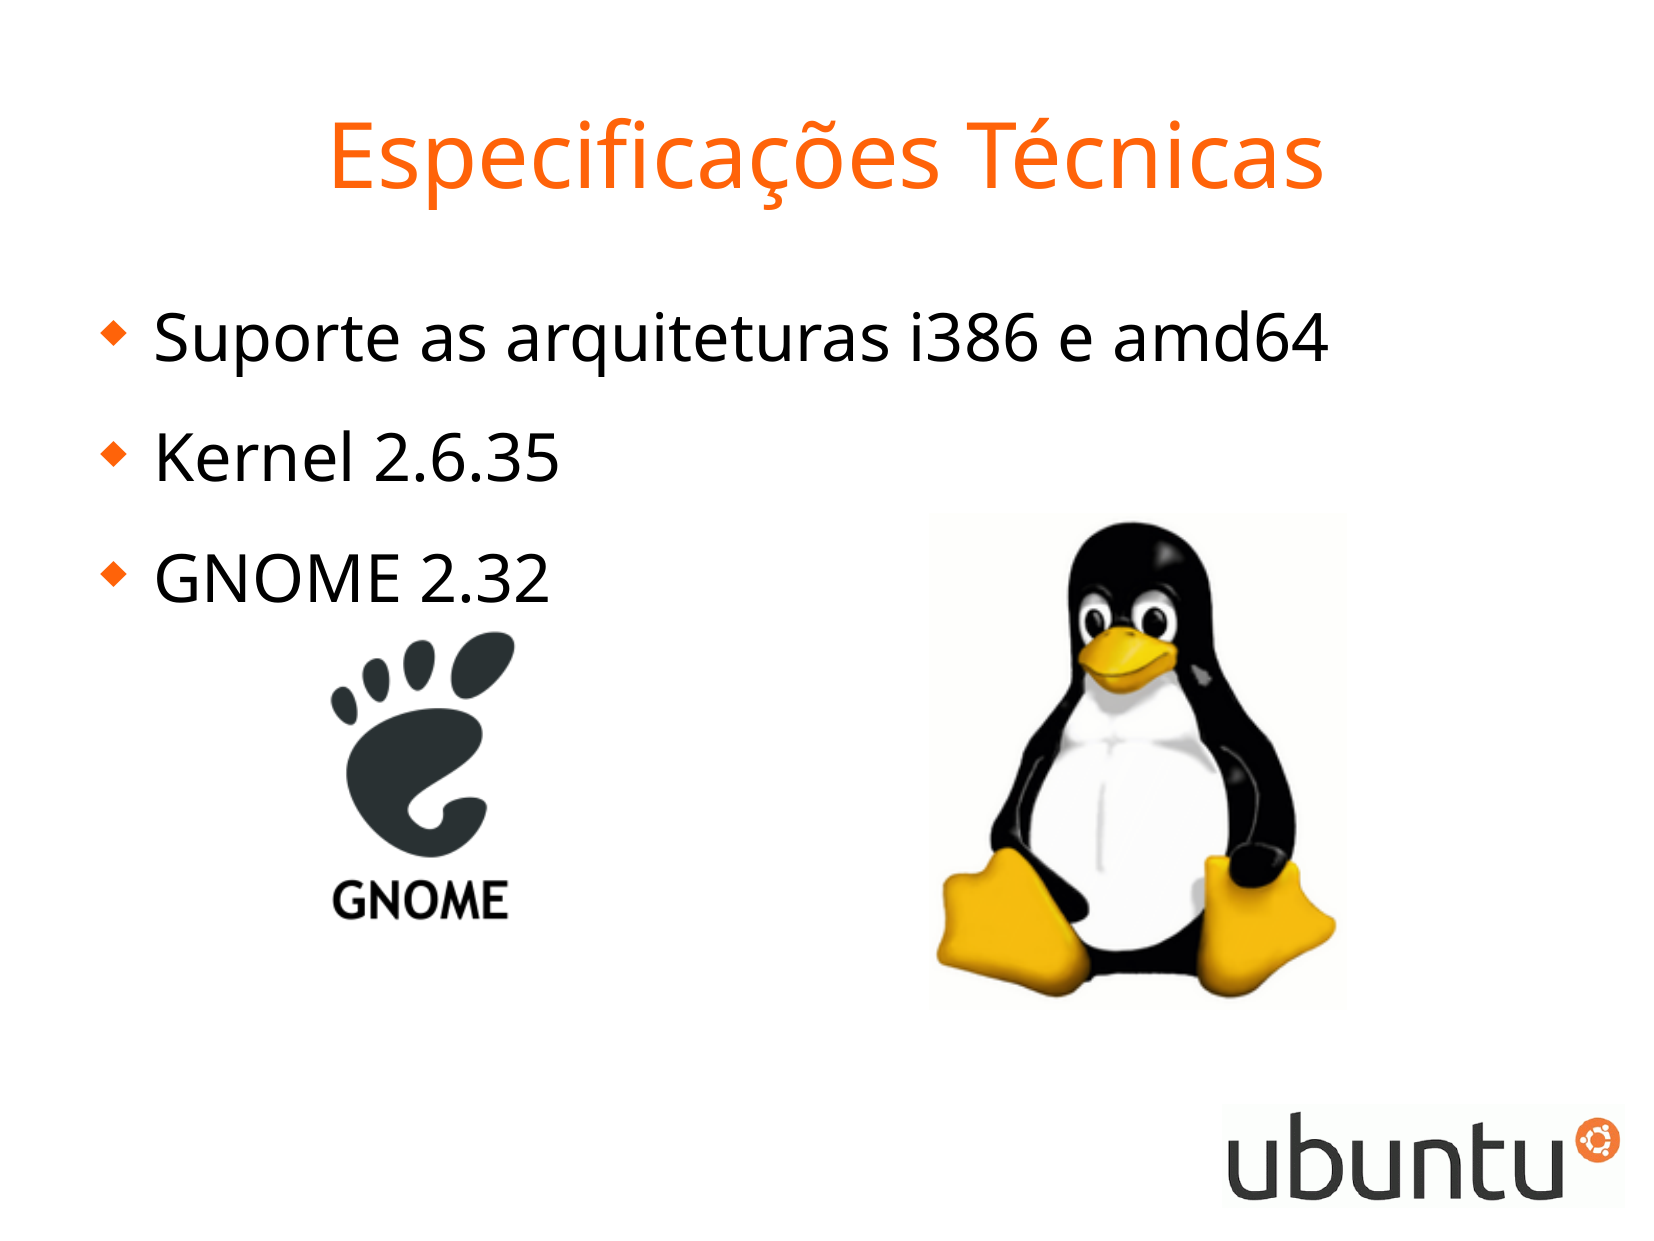

# Especificações Técnicas
Suporte as arquiteturas i386 e amd64
Kernel 2.6.35
GNOME 2.32